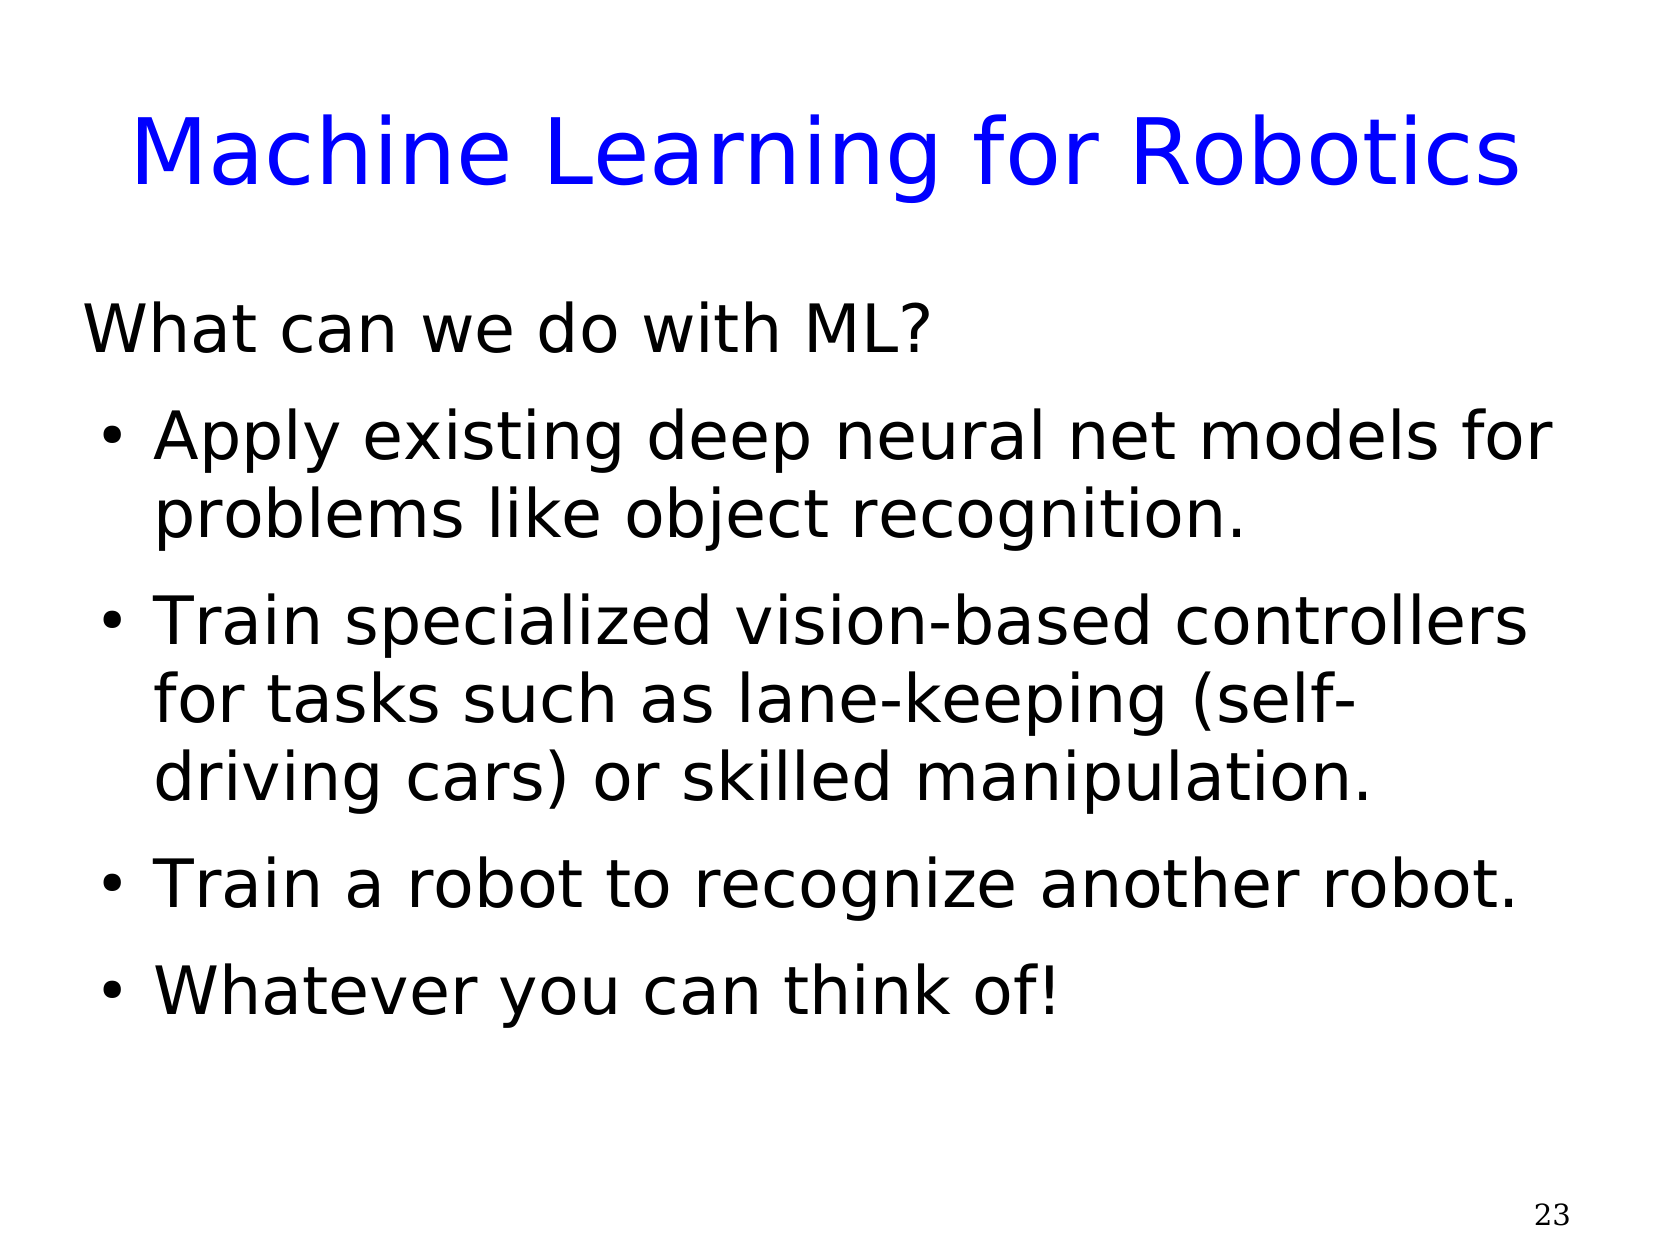

# Machine Learning for Robotics
What can we do with ML?
Apply existing deep neural net models for problems like object recognition.
Train specialized vision-based controllers for tasks such as lane-keeping (self-driving cars) or skilled manipulation.
Train a robot to recognize another robot.
Whatever you can think of!
23